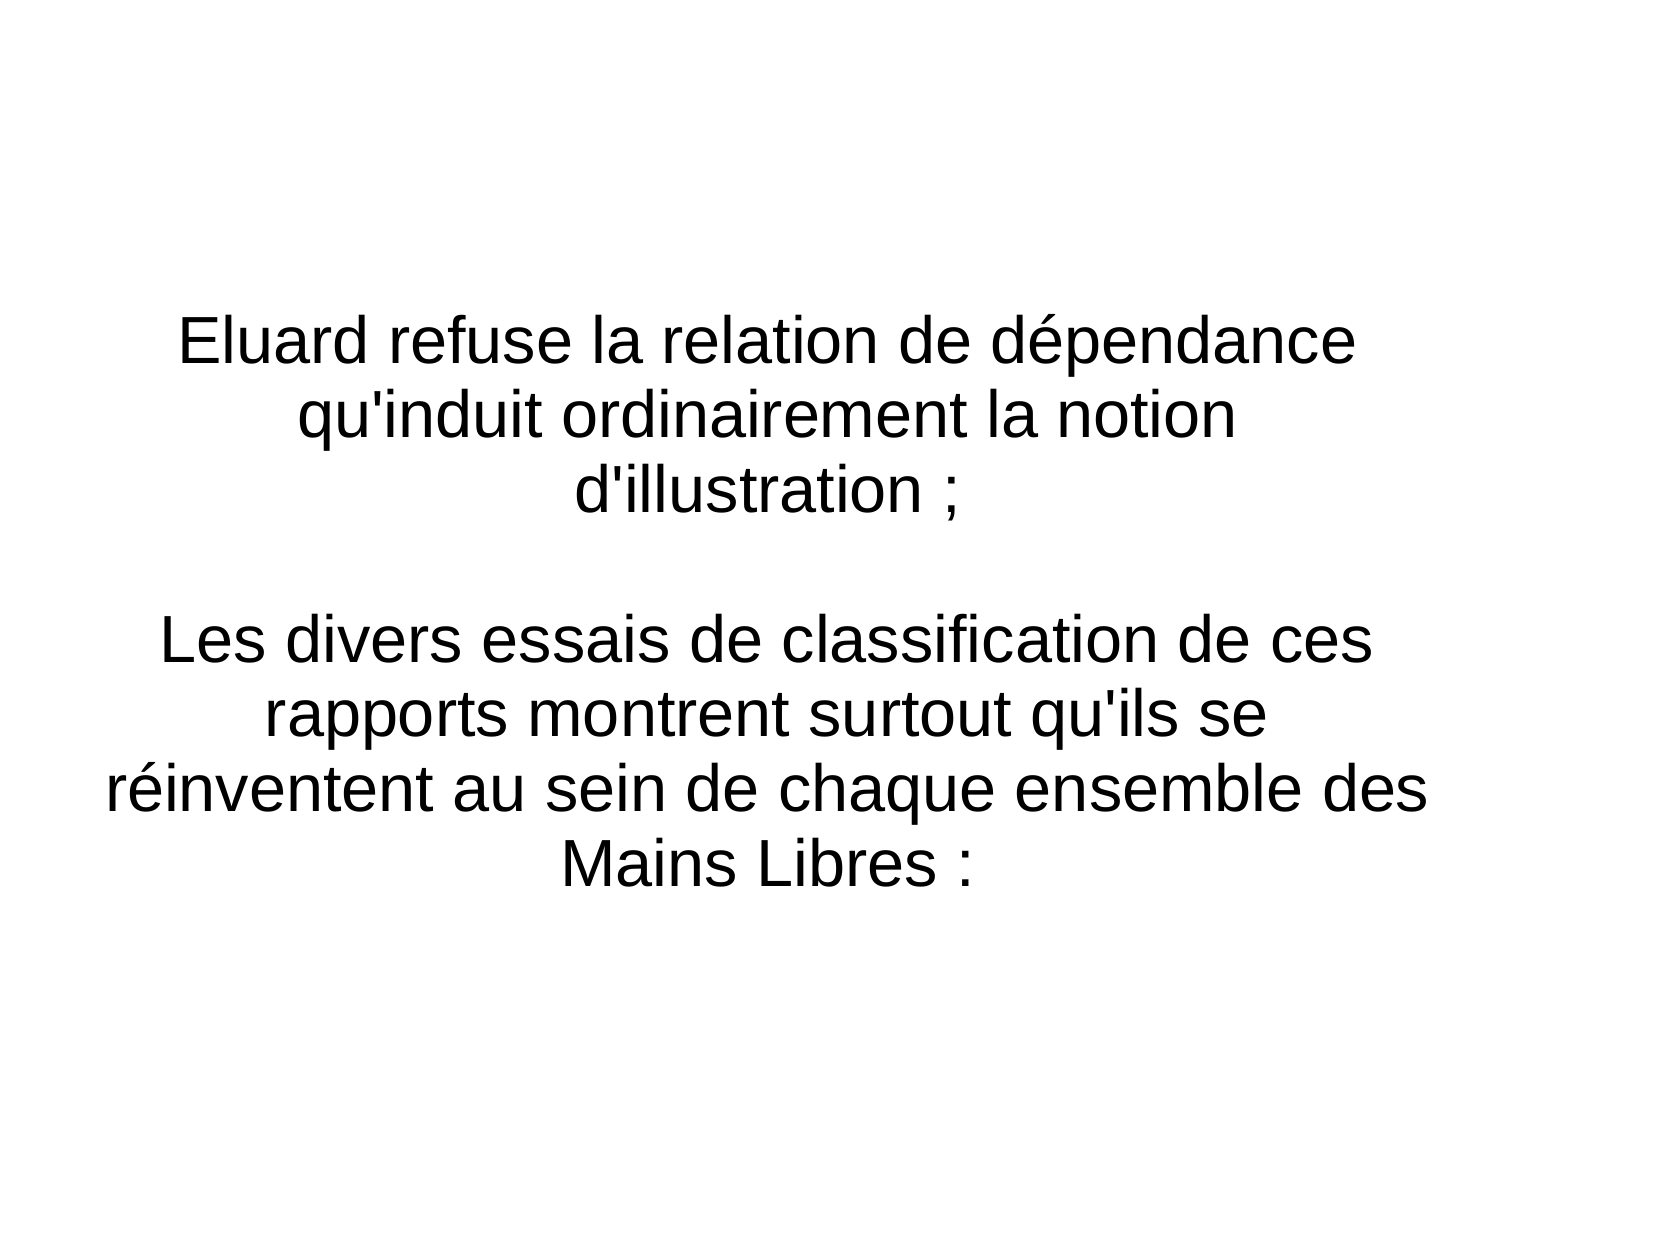

Eluard refuse la relation de dépendance qu'induit ordinairement la notion d'illustration ;
Les divers essais de classification de ces rapports montrent surtout qu'ils se réinventent au sein de chaque ensemble des Mains Libres :